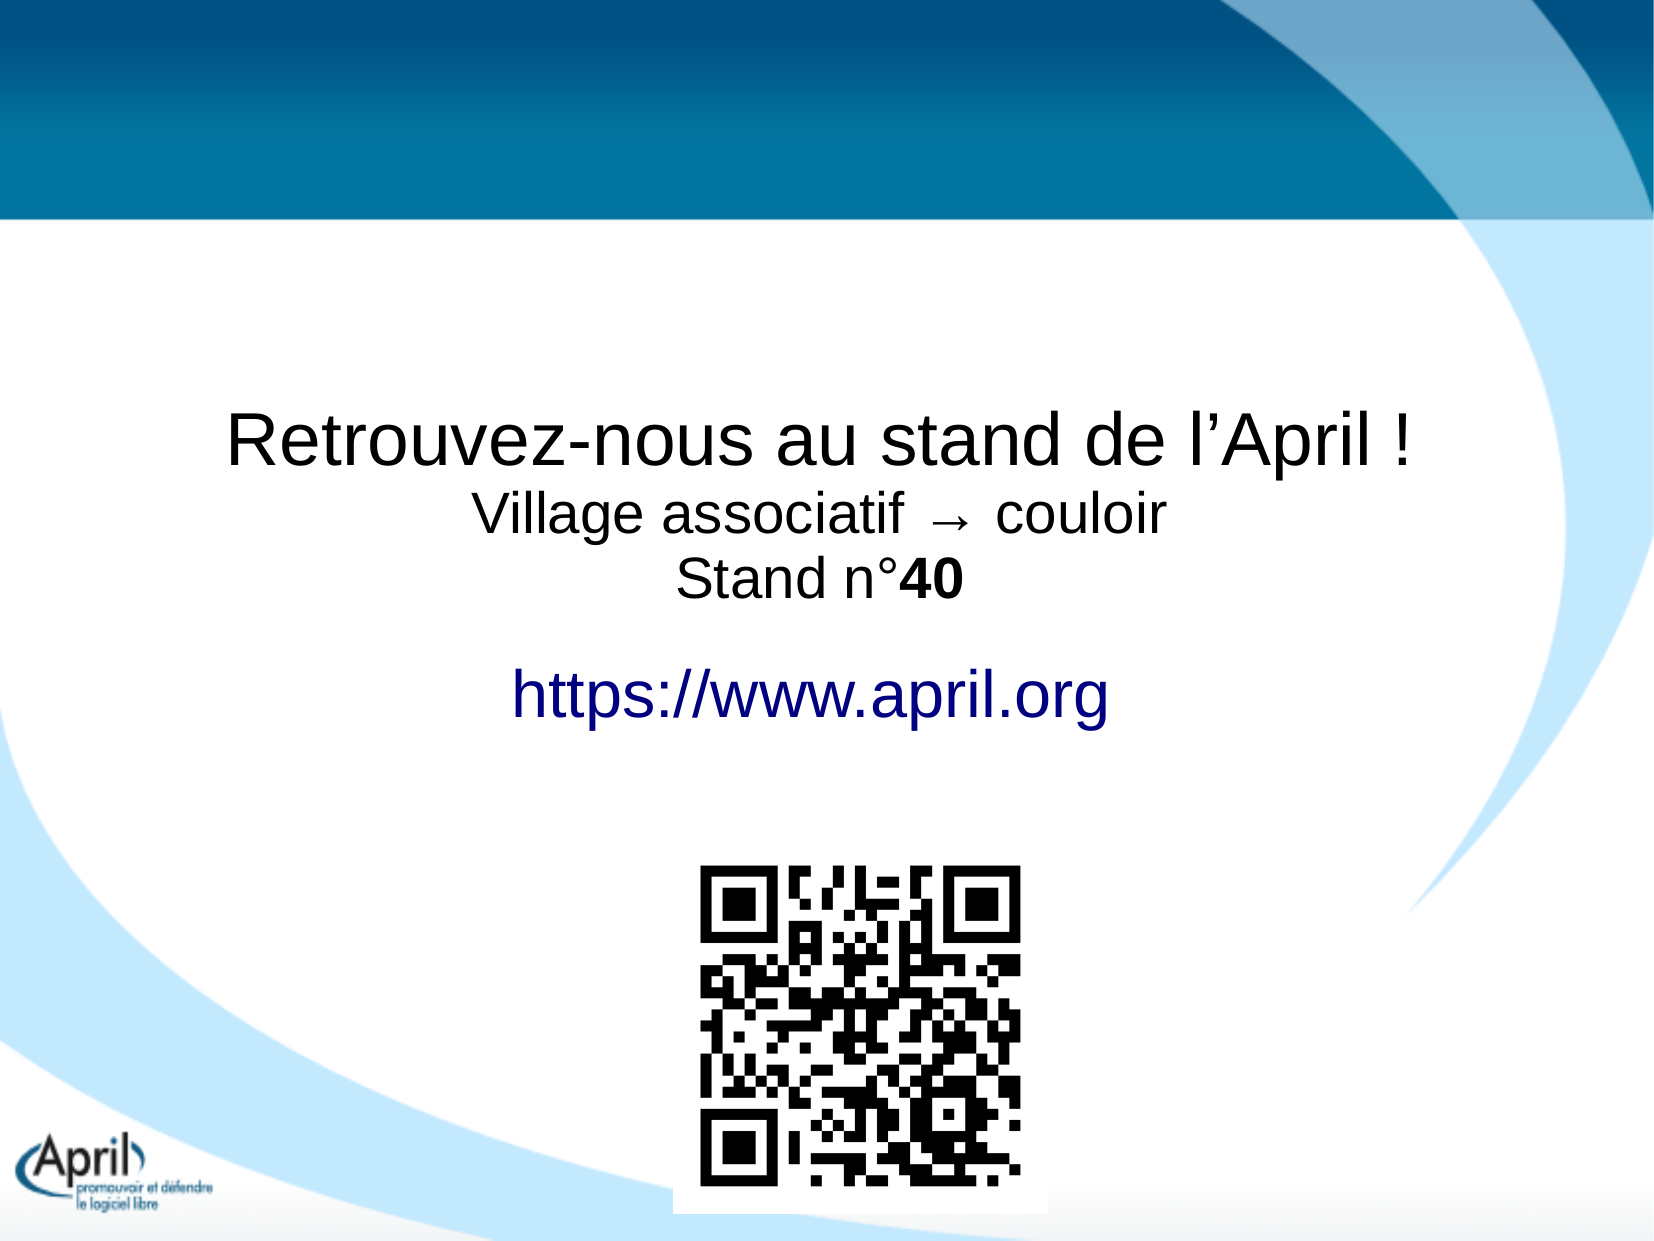

#
Retrouvez-nous au stand de l’April !
Village associatif → couloir
Stand n°40
https://www.april.org